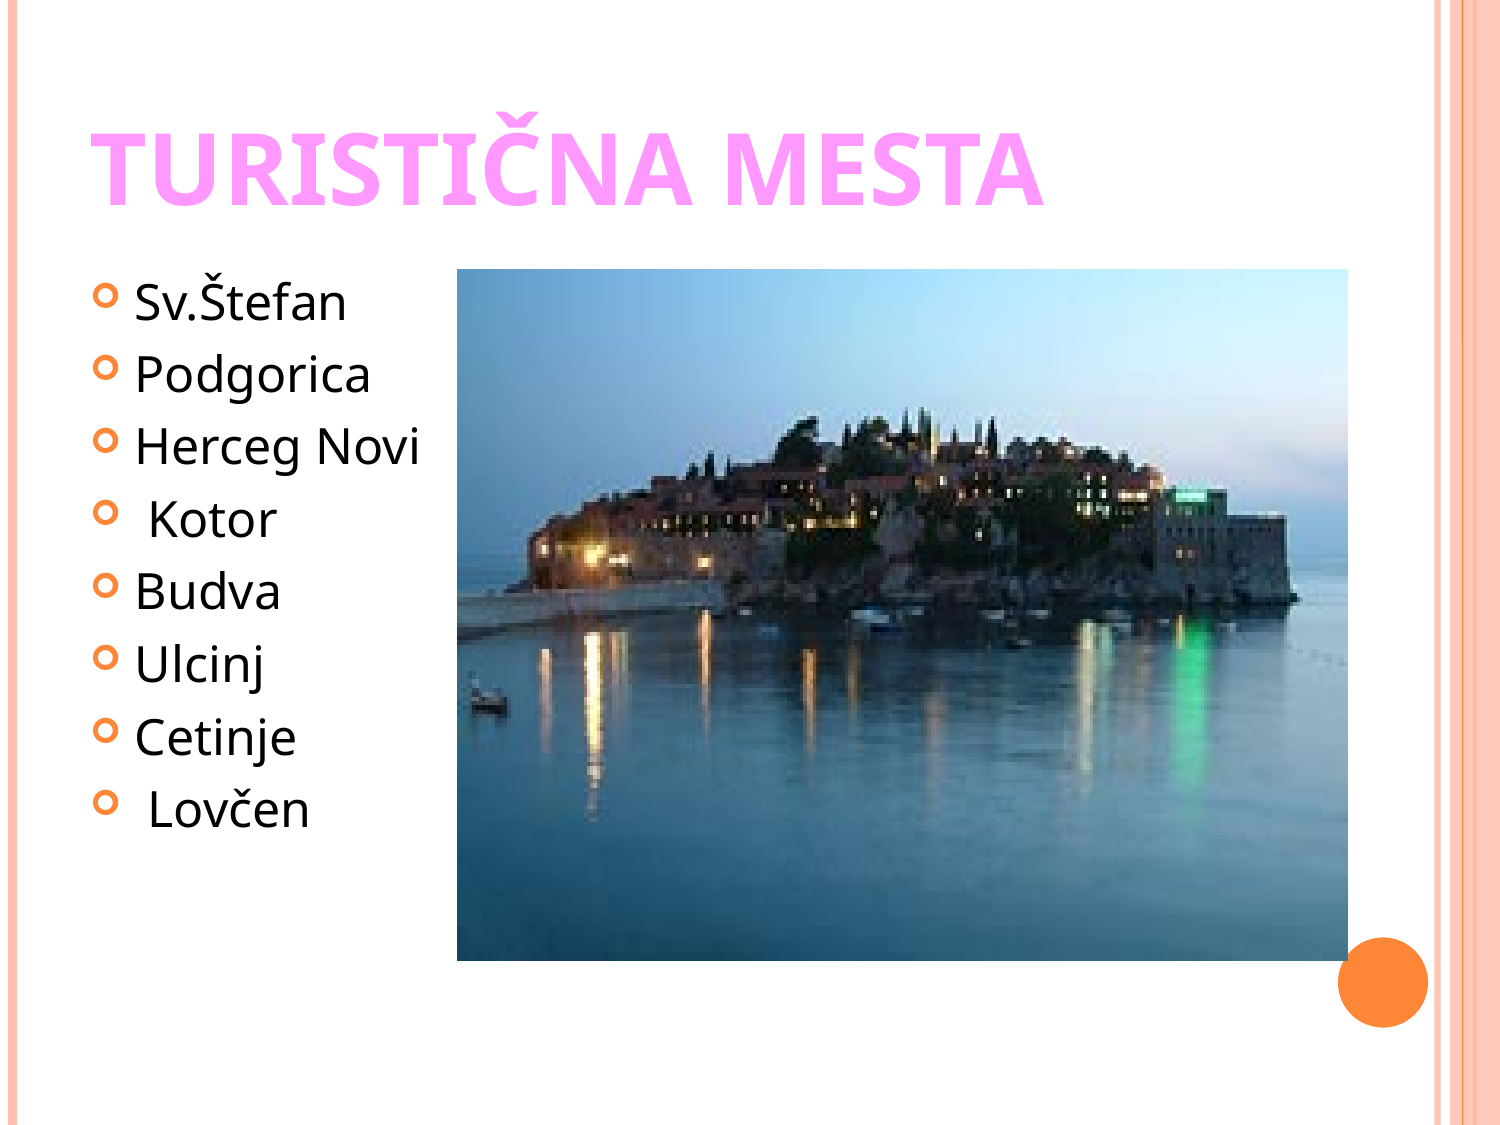

# TURISTIČNA MESTA
Sv.Štefan
Podgorica
Herceg Novi
 Kotor
Budva
Ulcinj
Cetinje
 Lovčen